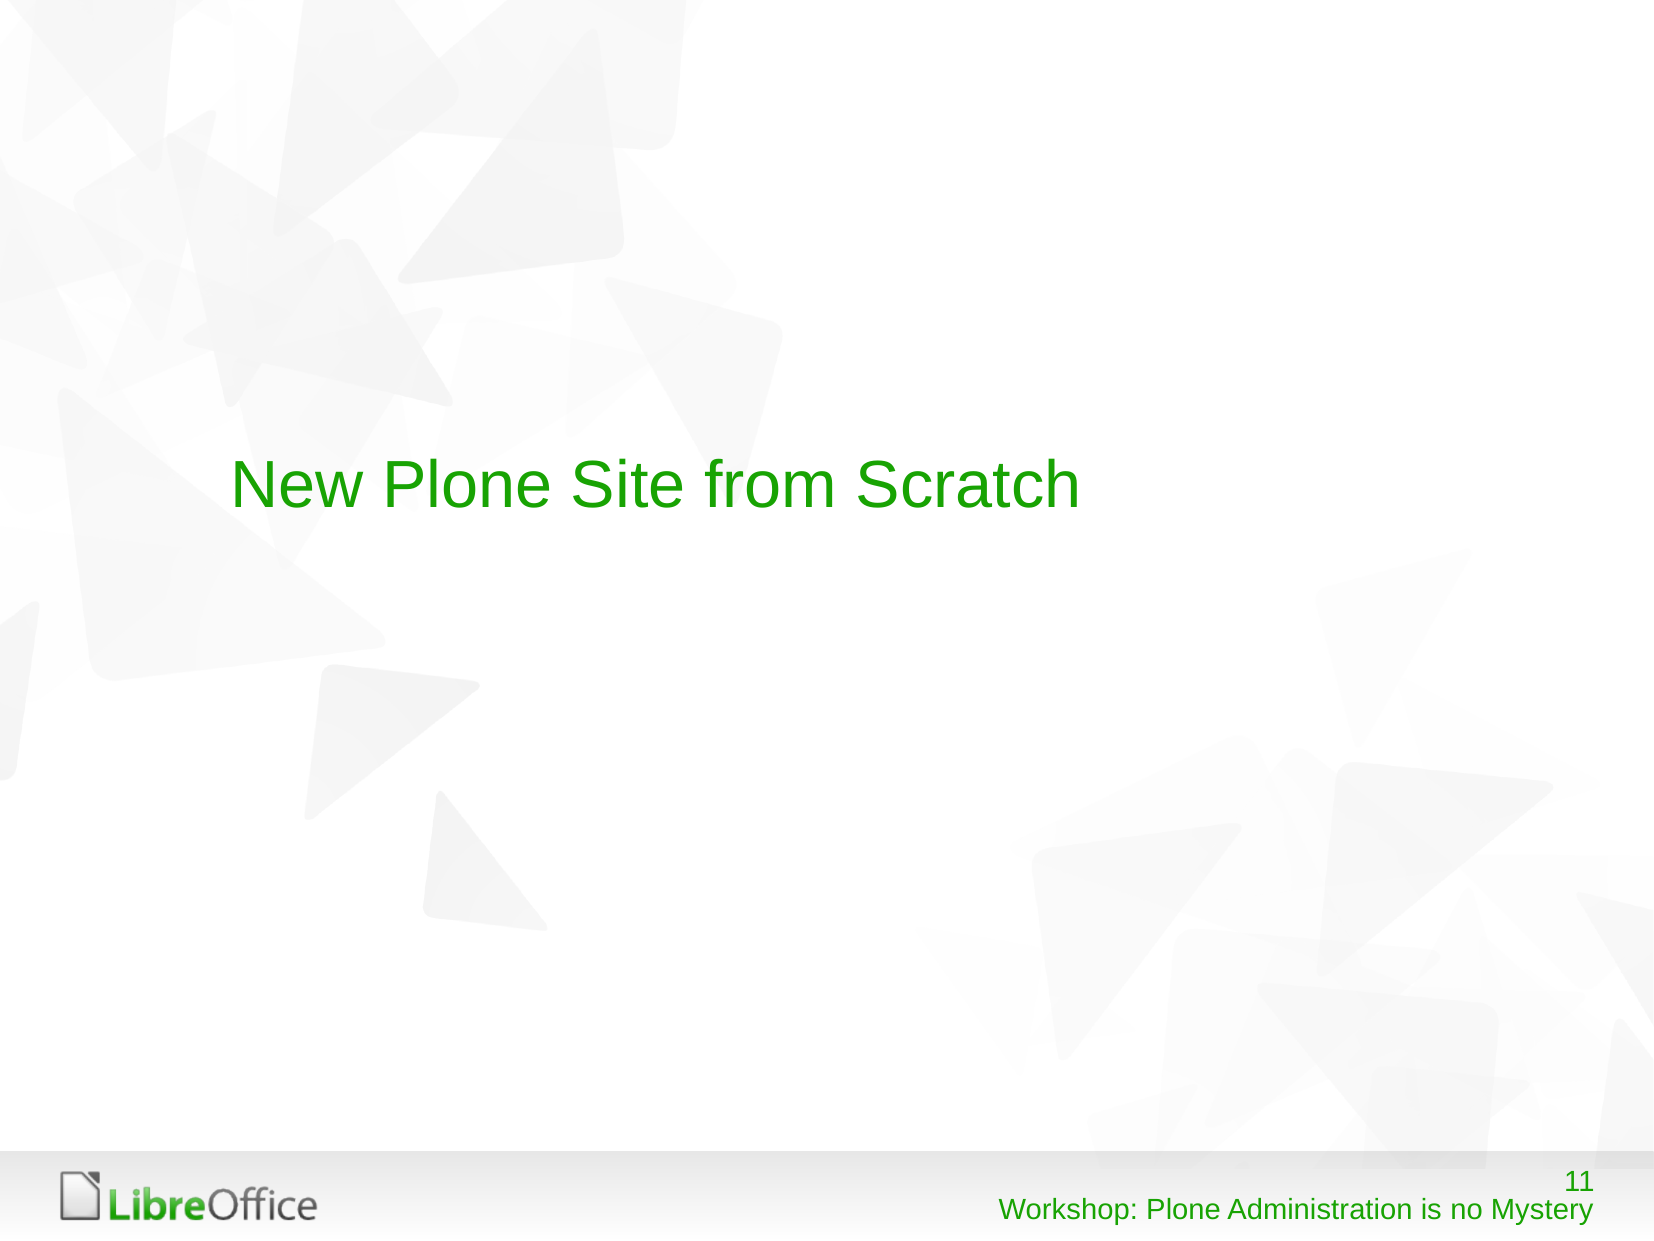

# New Plone Site from Scratch
11
Workshop: Plone Administration is no Mystery